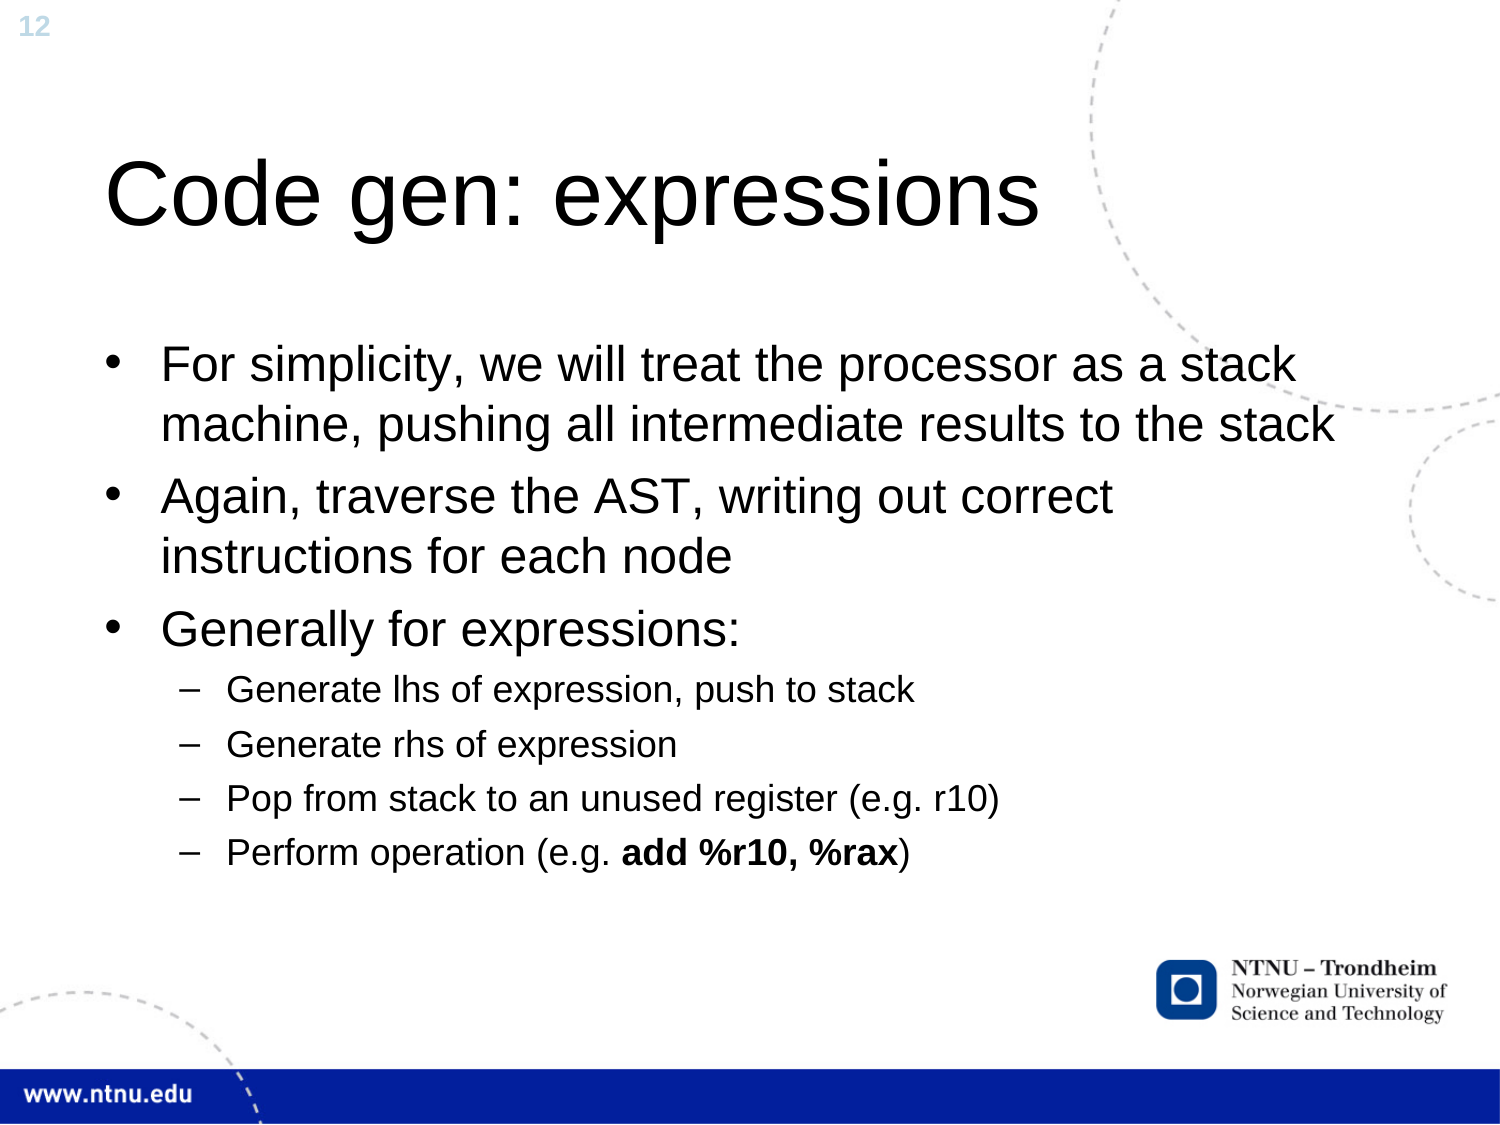

# Code gen: expressions
For simplicity, we will treat the processor as a stack machine, pushing all intermediate results to the stack
Again, traverse the AST, writing out correct instructions for each node
Generally for expressions:
Generate lhs of expression, push to stack
Generate rhs of expression
Pop from stack to an unused register (e.g. r10)
Perform operation (e.g. add %r10, %rax)